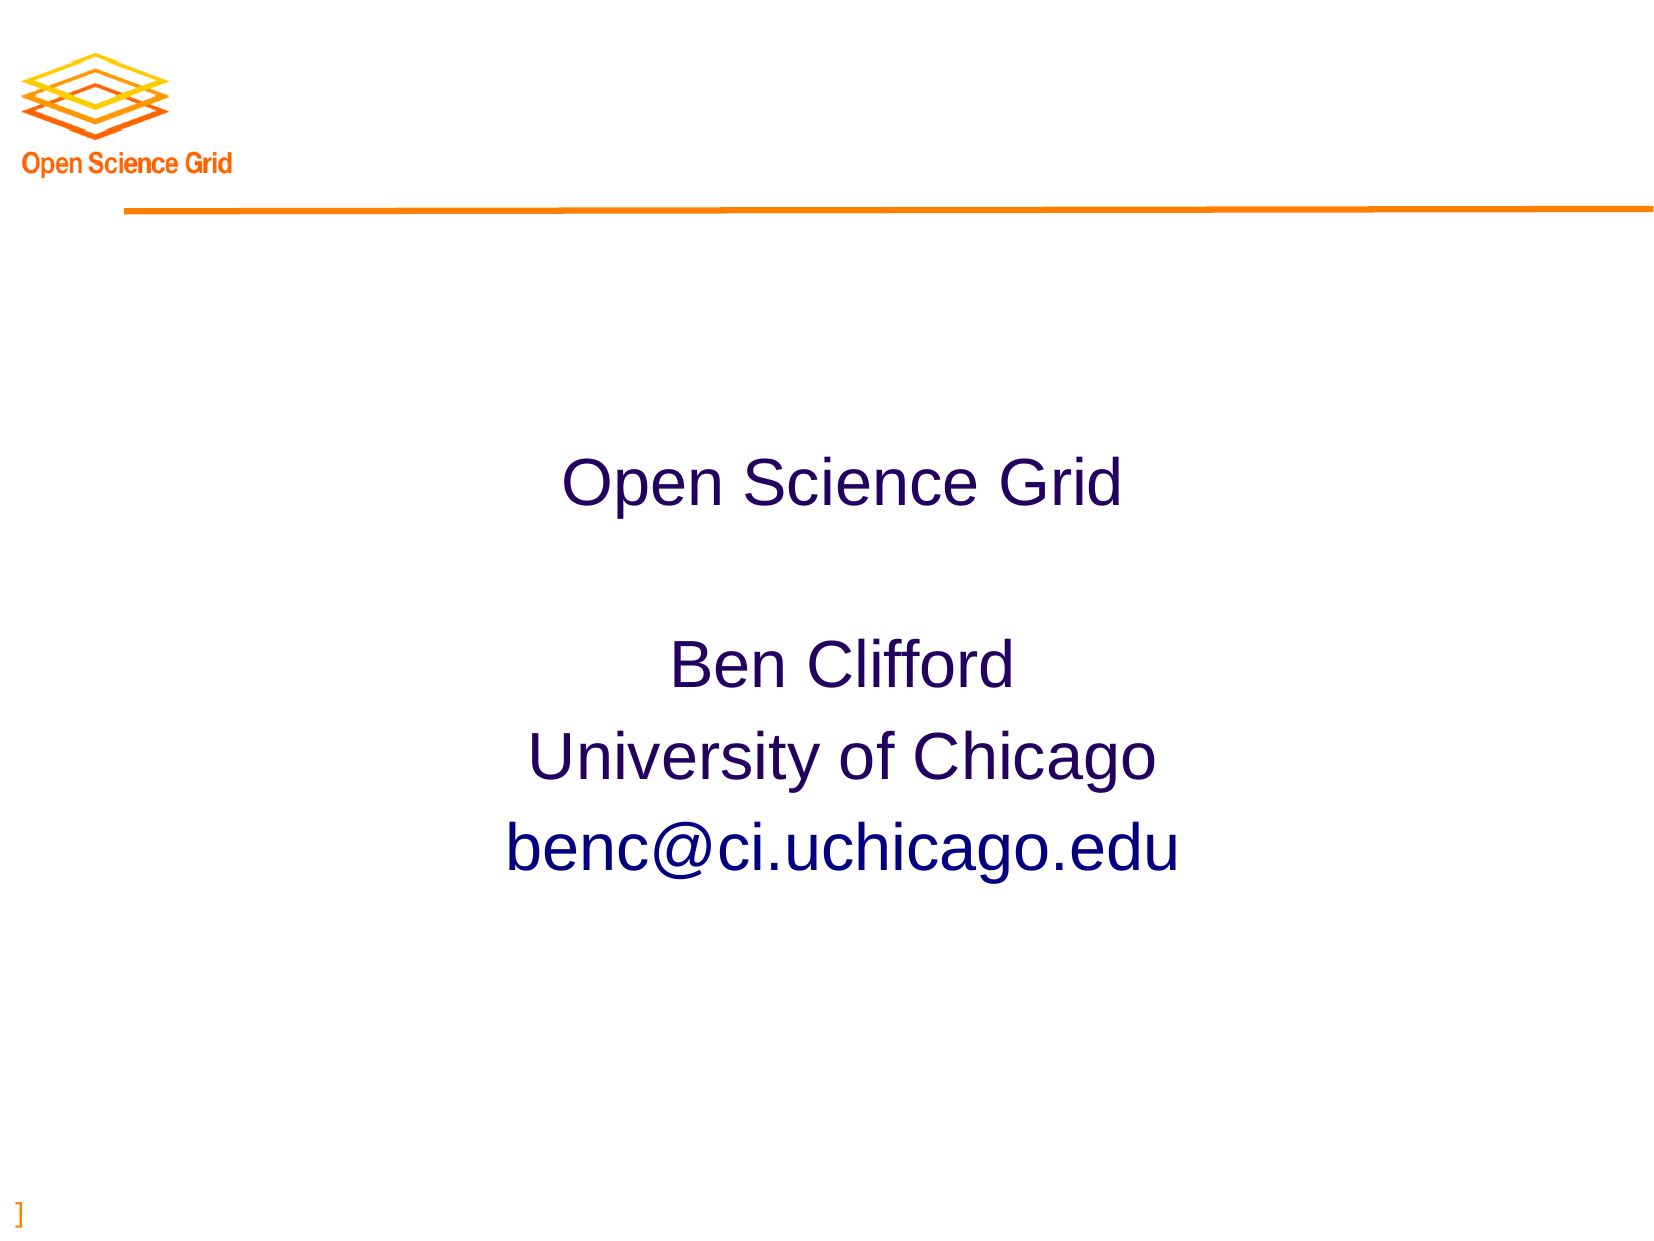

#
Open Science Grid
Ben Clifford
University of Chicago
benc@ci.uchicago.edu